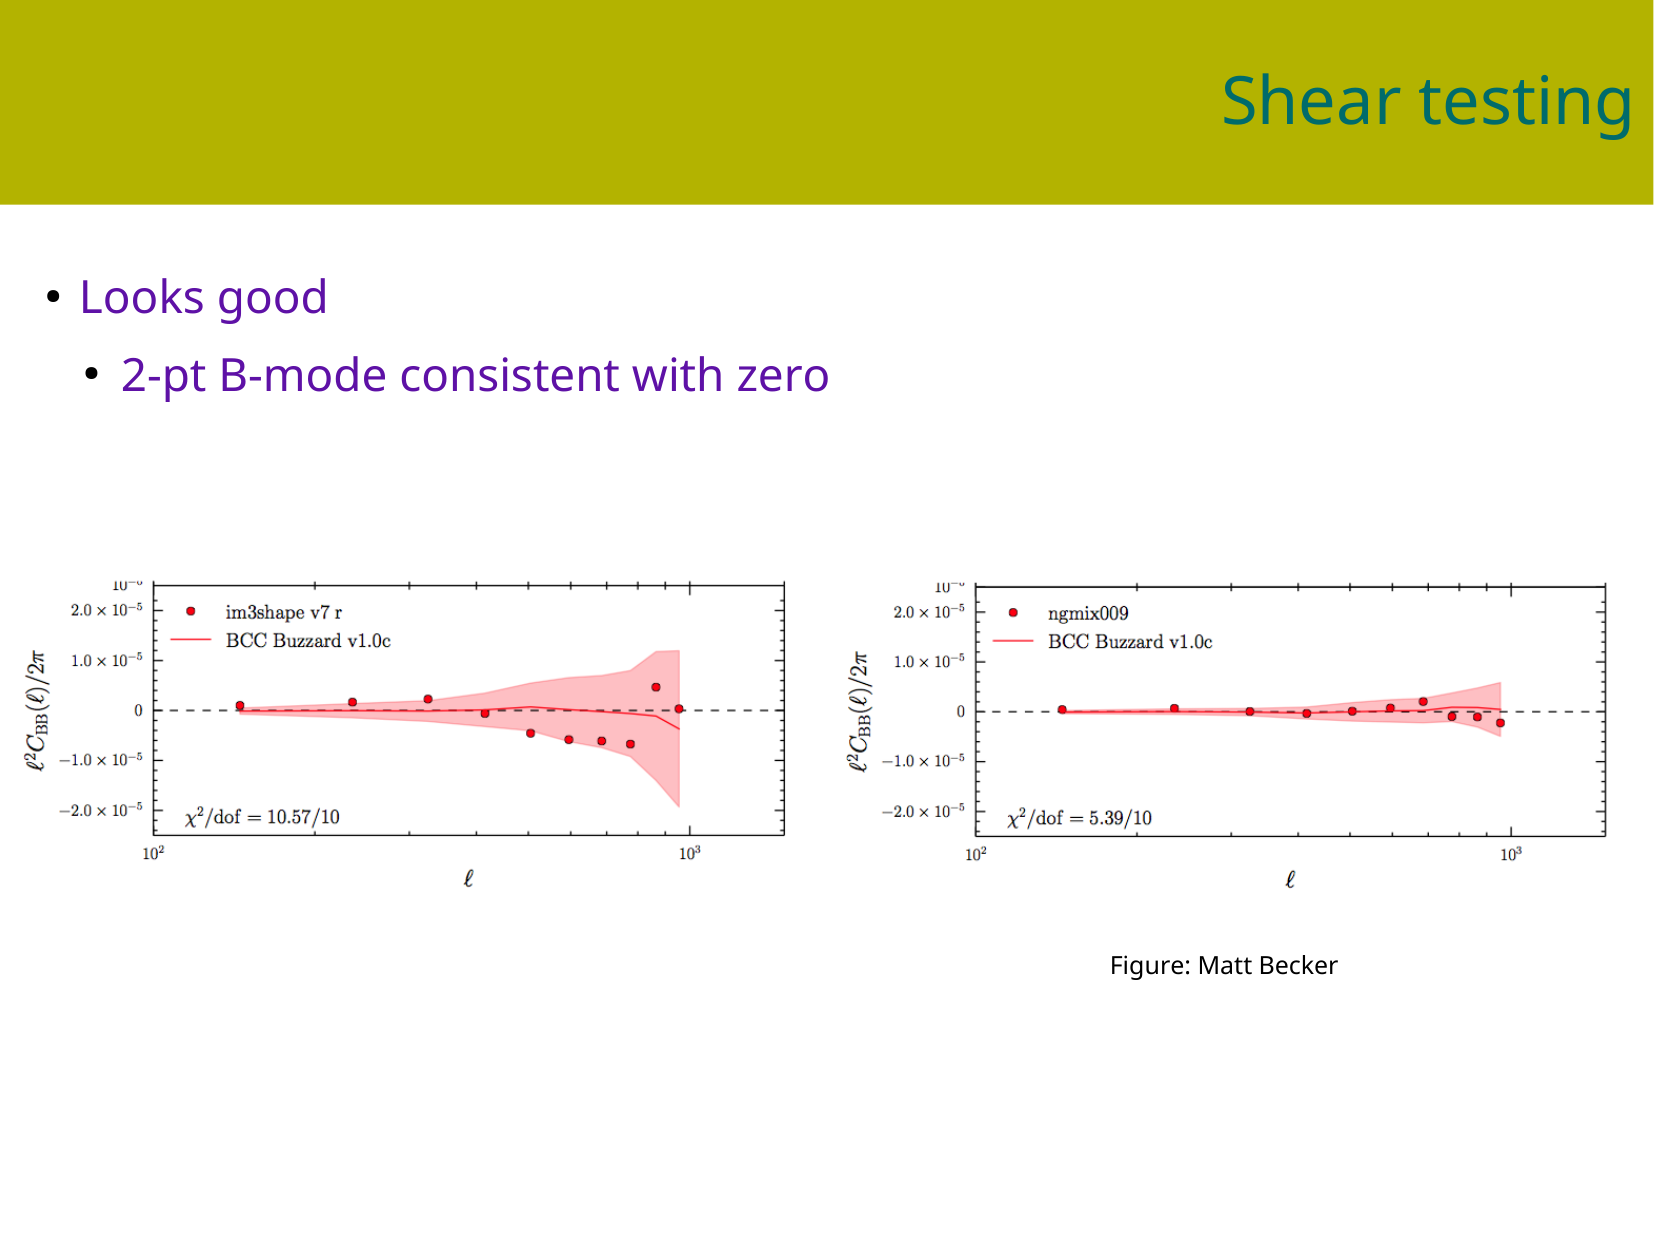

# Shear testing
 Looks good
2-pt B-mode consistent with zero
Figure: Matt Becker